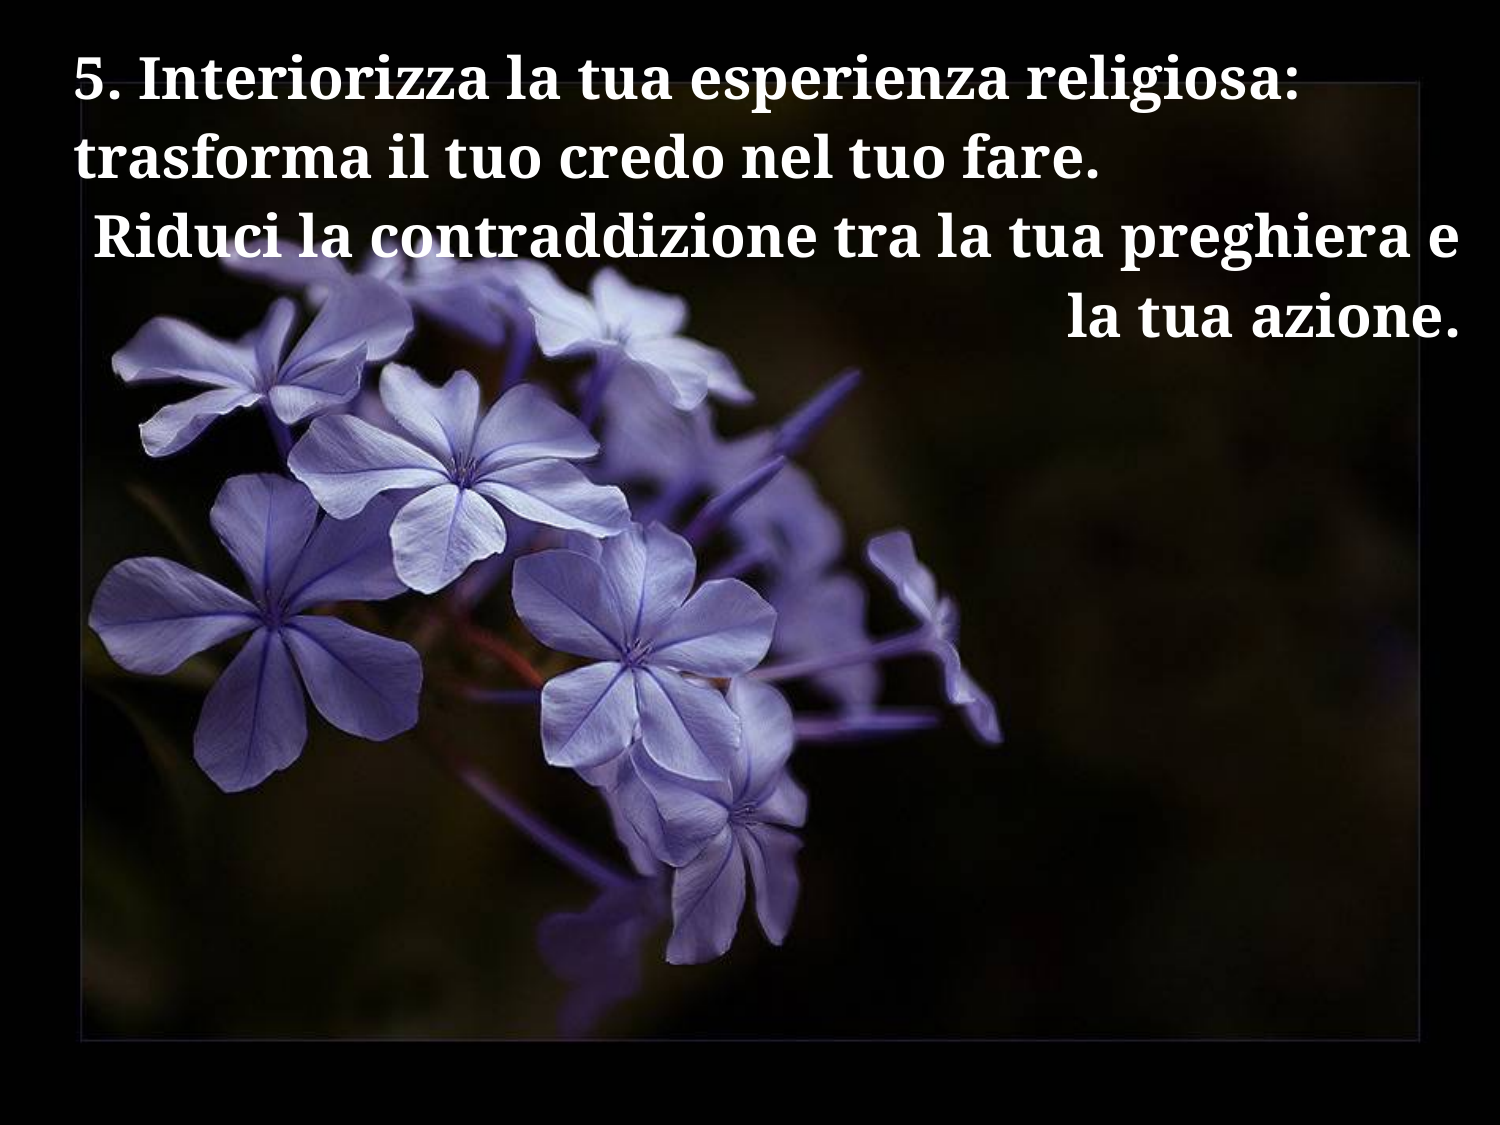

5. Interiorizza la tua esperienza religiosa: trasforma il tuo credo nel tuo fare.
Riduci la contraddizione tra la tua preghiera e la tua azione.